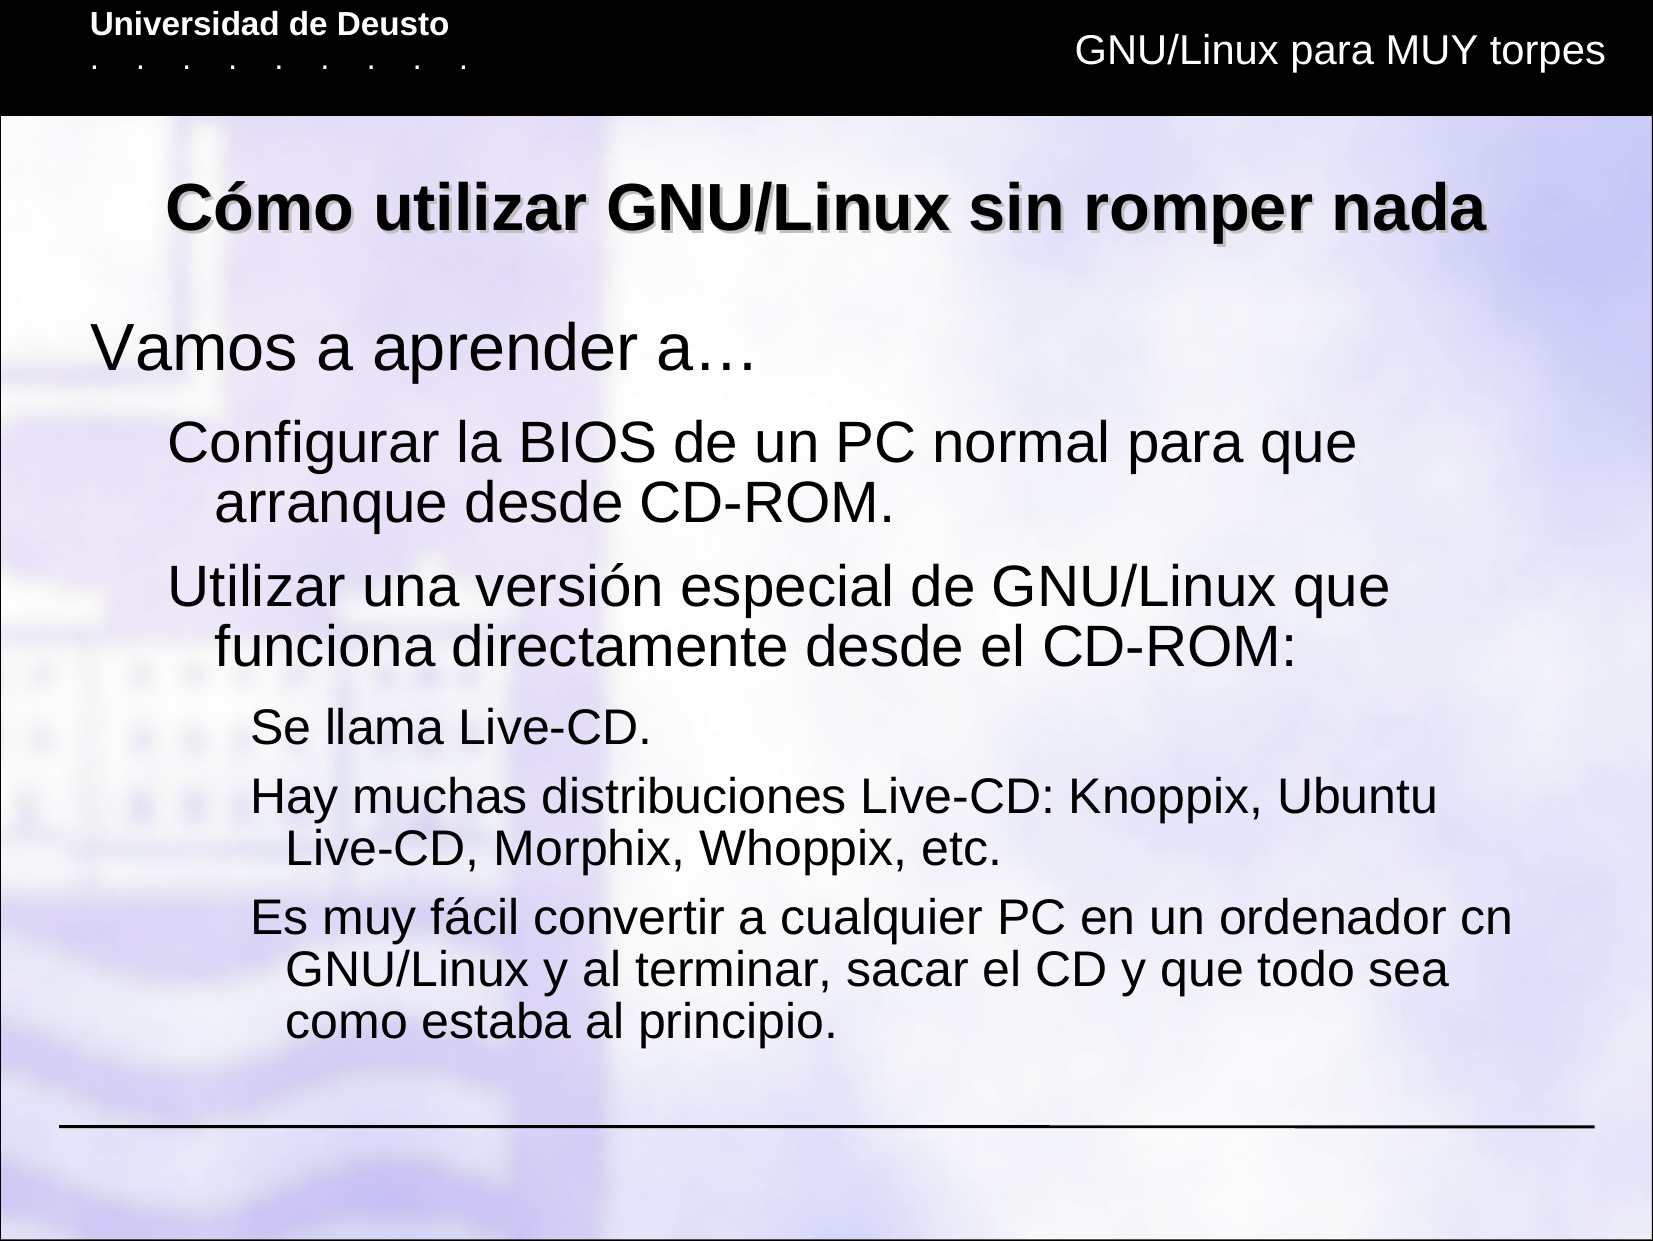

# Cómo utilizar GNU/Linux sin romper nada
Vamos a aprender a…
Configurar la BIOS de un PC normal para que arranque desde CD-ROM.
Utilizar una versión especial de GNU/Linux que funciona directamente desde el CD-ROM:
Se llama Live-CD.
Hay muchas distribuciones Live-CD: Knoppix, Ubuntu Live-CD, Morphix, Whoppix, etc.
Es muy fácil convertir a cualquier PC en un ordenador cn GNU/Linux y al terminar, sacar el CD y que todo sea como estaba al principio.